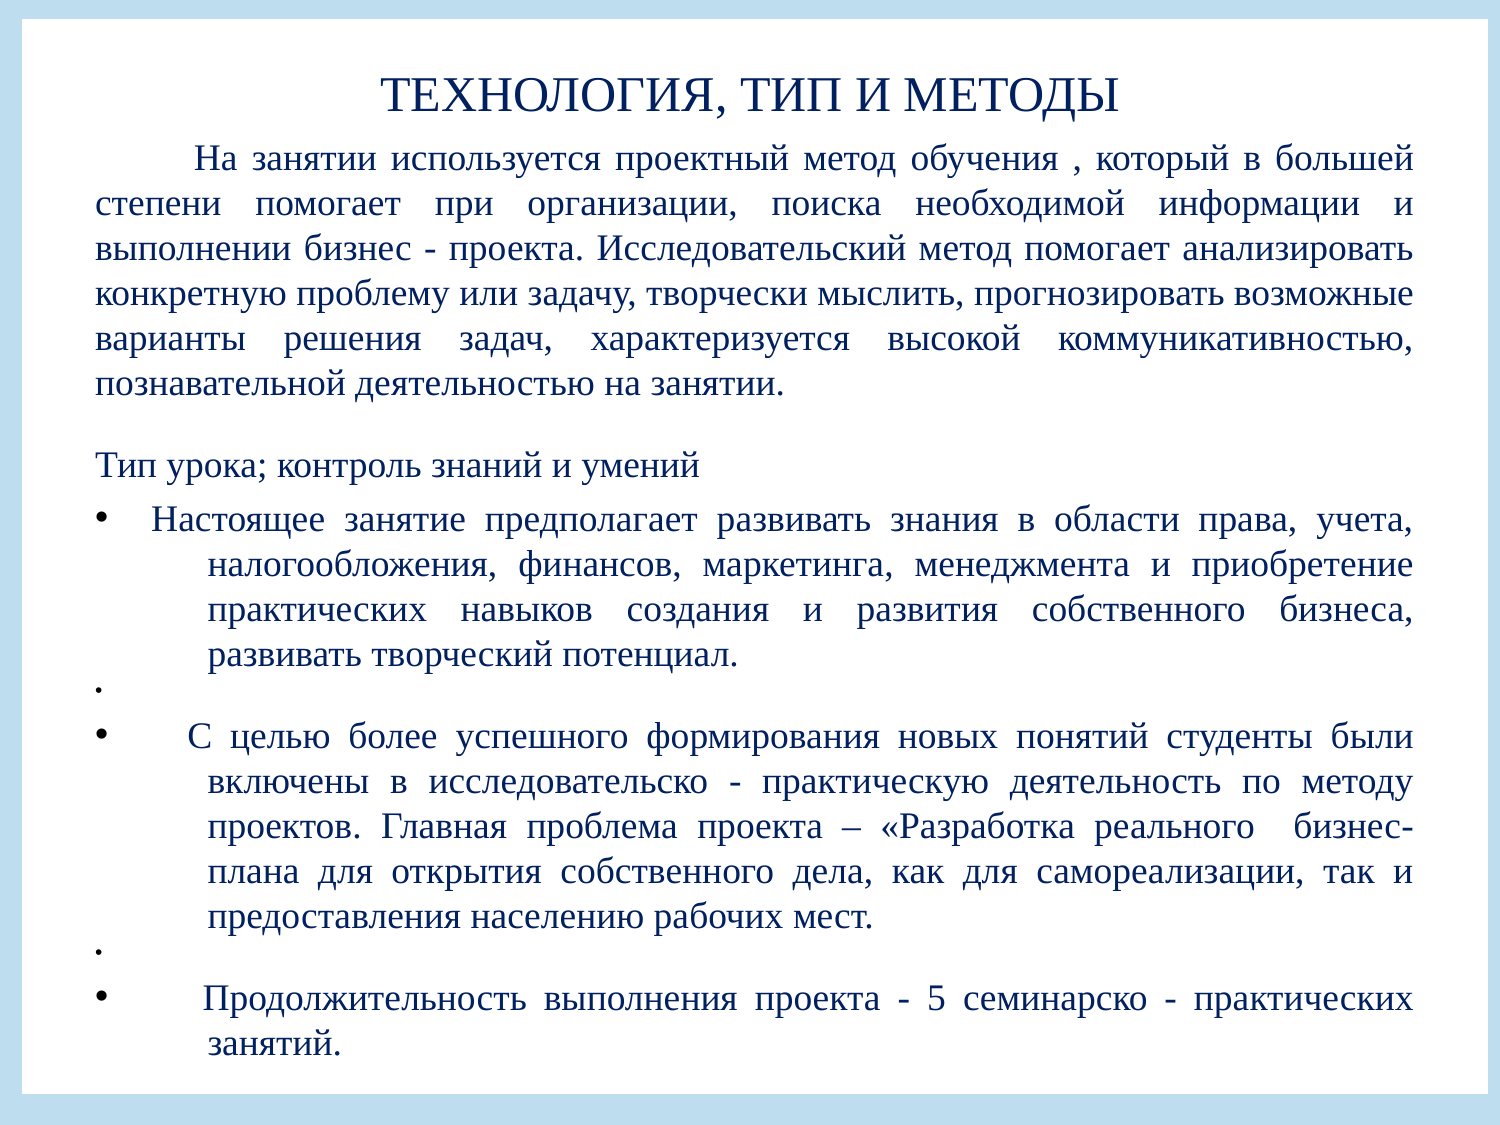

# ТЕХНОЛОГИЯ, ТИП И МЕТОДЫ
 На занятии используется проектный метод обучения , который в большей степени помогает при организации, поиска необходимой информации и выполнении бизнес - проекта. Исследовательский метод помогает анализировать конкретную проблему или задачу, творчески мыслить, прогнозировать возможные варианты решения задач, характеризуется высокой коммуникативностью, познавательной деятельностью на занятии.
Тип урока; контроль знаний и умений
Настоящее занятие предполагает развивать знания в области права, учета, налогообложения, финансов, маркетинга, менеджмента и приобретение практических навыков создания и развития собственного бизнеса, развивать творческий потенциал.
 С целью более успешного формирования новых понятий студенты были включены в исследовательско - практическую деятельность по методу проектов. Главная проблема проекта – «Разработка реального бизнес-плана для открытия собственного дела, как для самореализации, так и предоставления населению рабочих мест.
 Продолжительность выполнения проекта - 5 семинарско - практических занятий.